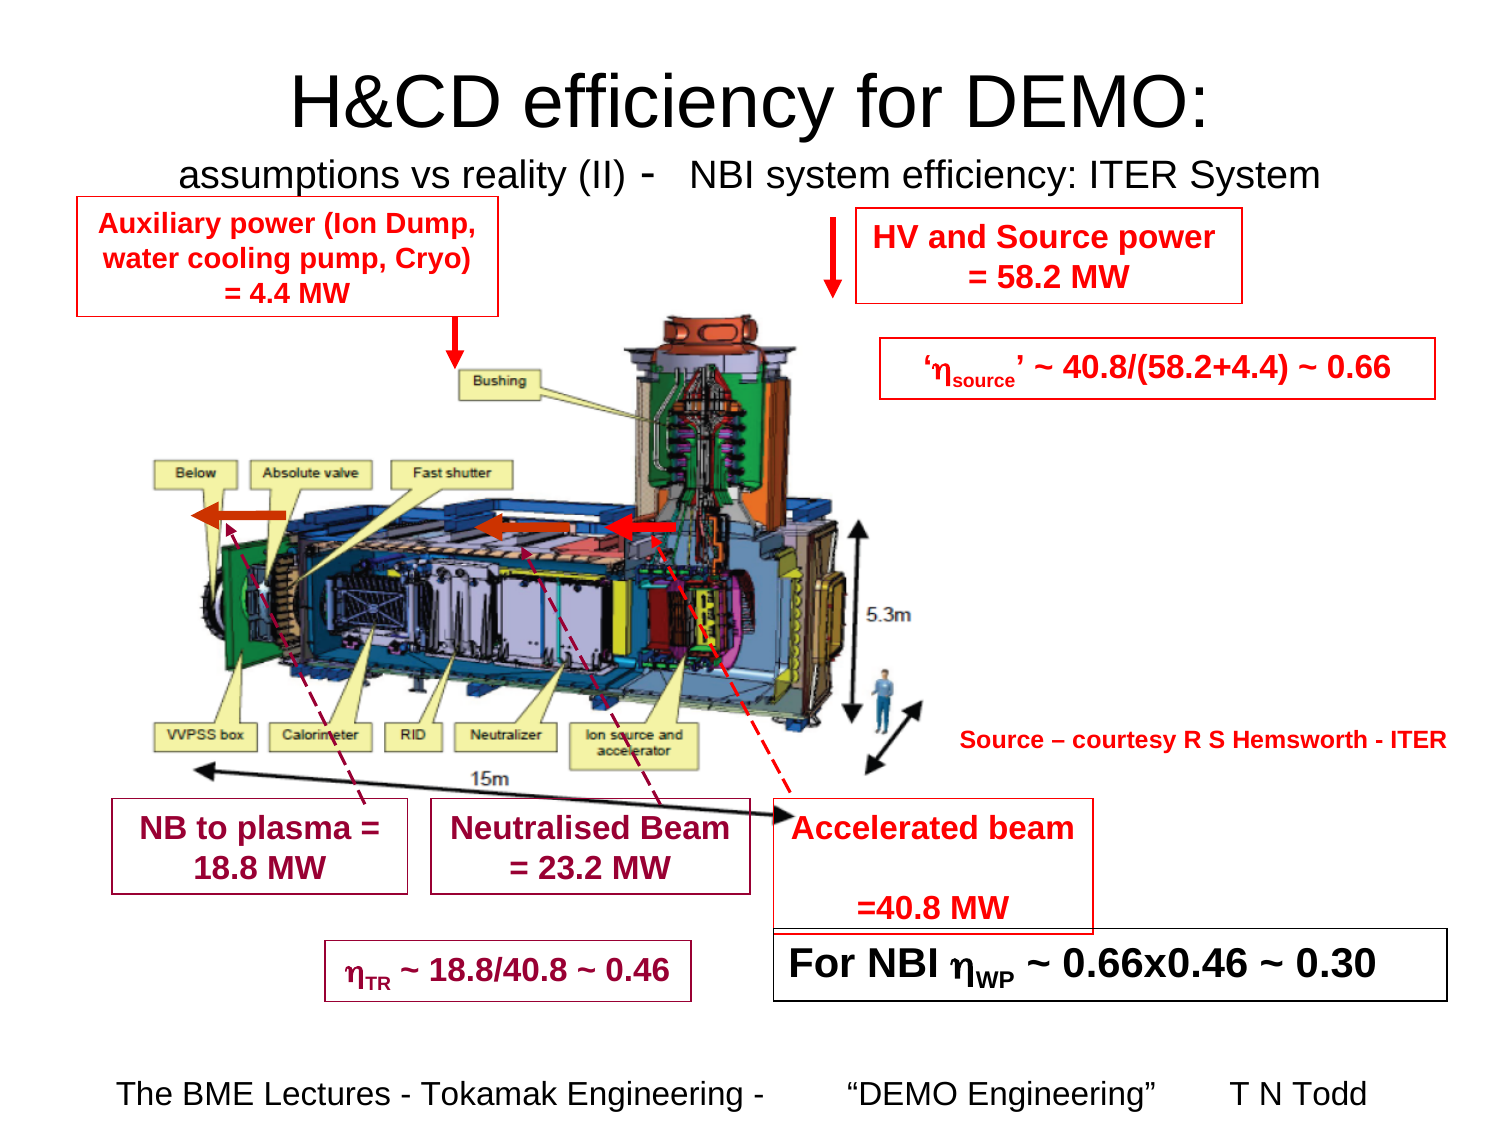

H&CD efficiency for DEMO:
assumptions vs reality (II) - NBI system efficiency: ITER System
Auxiliary power (Ion Dump, water cooling pump, Cryo)
= 4.4 MW
HV and Source power
= 58.2 MW
‘source’ ~ 40.8/(58.2+4.4) ~ 0.66
Source – courtesy R S Hemsworth - ITER
NB to plasma = 18.8 MW
Neutralised Beam = 23.2 MW
Accelerated beam
=40.8 MW
For NBI WP ~ 0.66x0.46 ~ 0.30
TR ~ 18.8/40.8 ~ 0.46